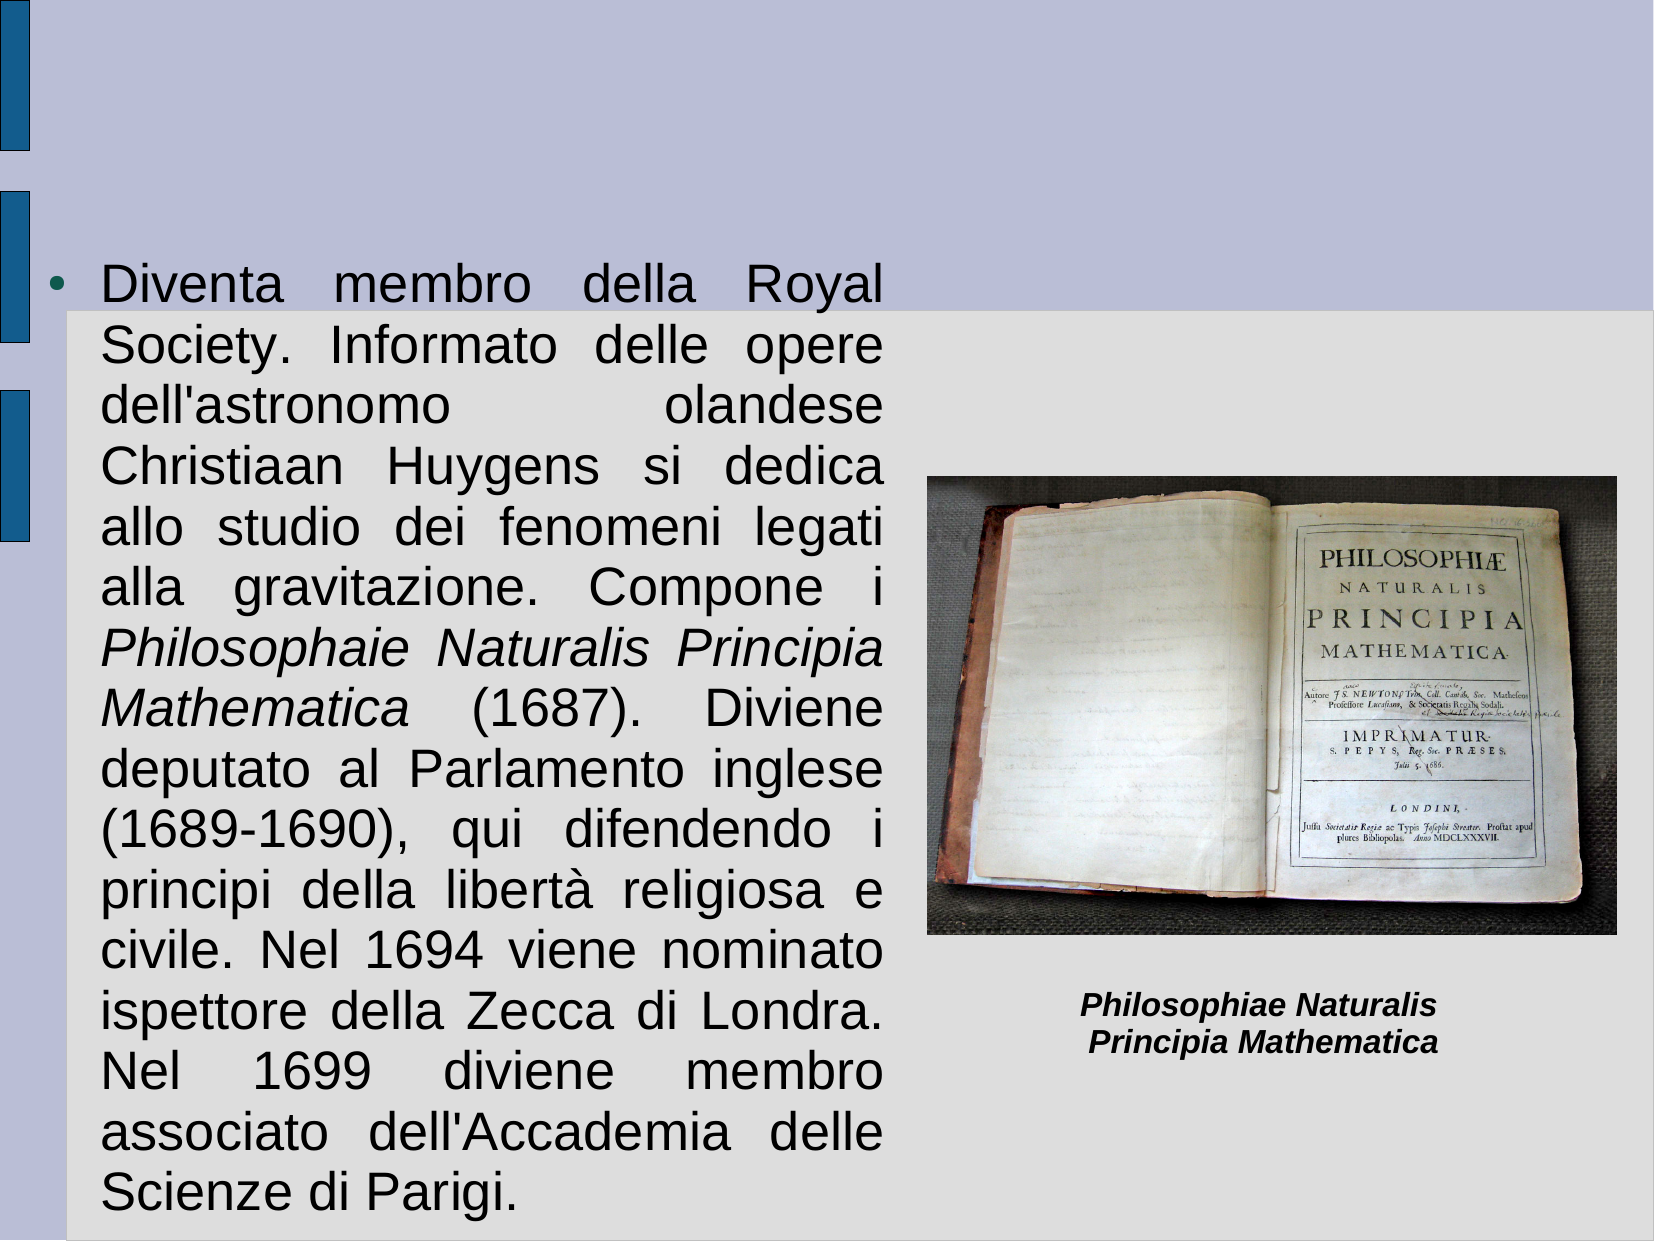

#
Diventa membro della Royal Society. Informato delle opere dell'astronomo olandese Christiaan Huygens si dedica allo studio dei fenomeni legati alla gravitazione. Compone i Philosophaie Naturalis Principia Mathematica (1687). Diviene deputato al Parlamento inglese (1689-1690), qui difendendo i principi della libertà religiosa e civile. Nel 1694 viene nominato ispettore della Zecca di Londra. Nel 1699 diviene membro associato dell'Accademia delle Scienze di Parigi.
Philosophiae Naturalis
Principia Mathematica